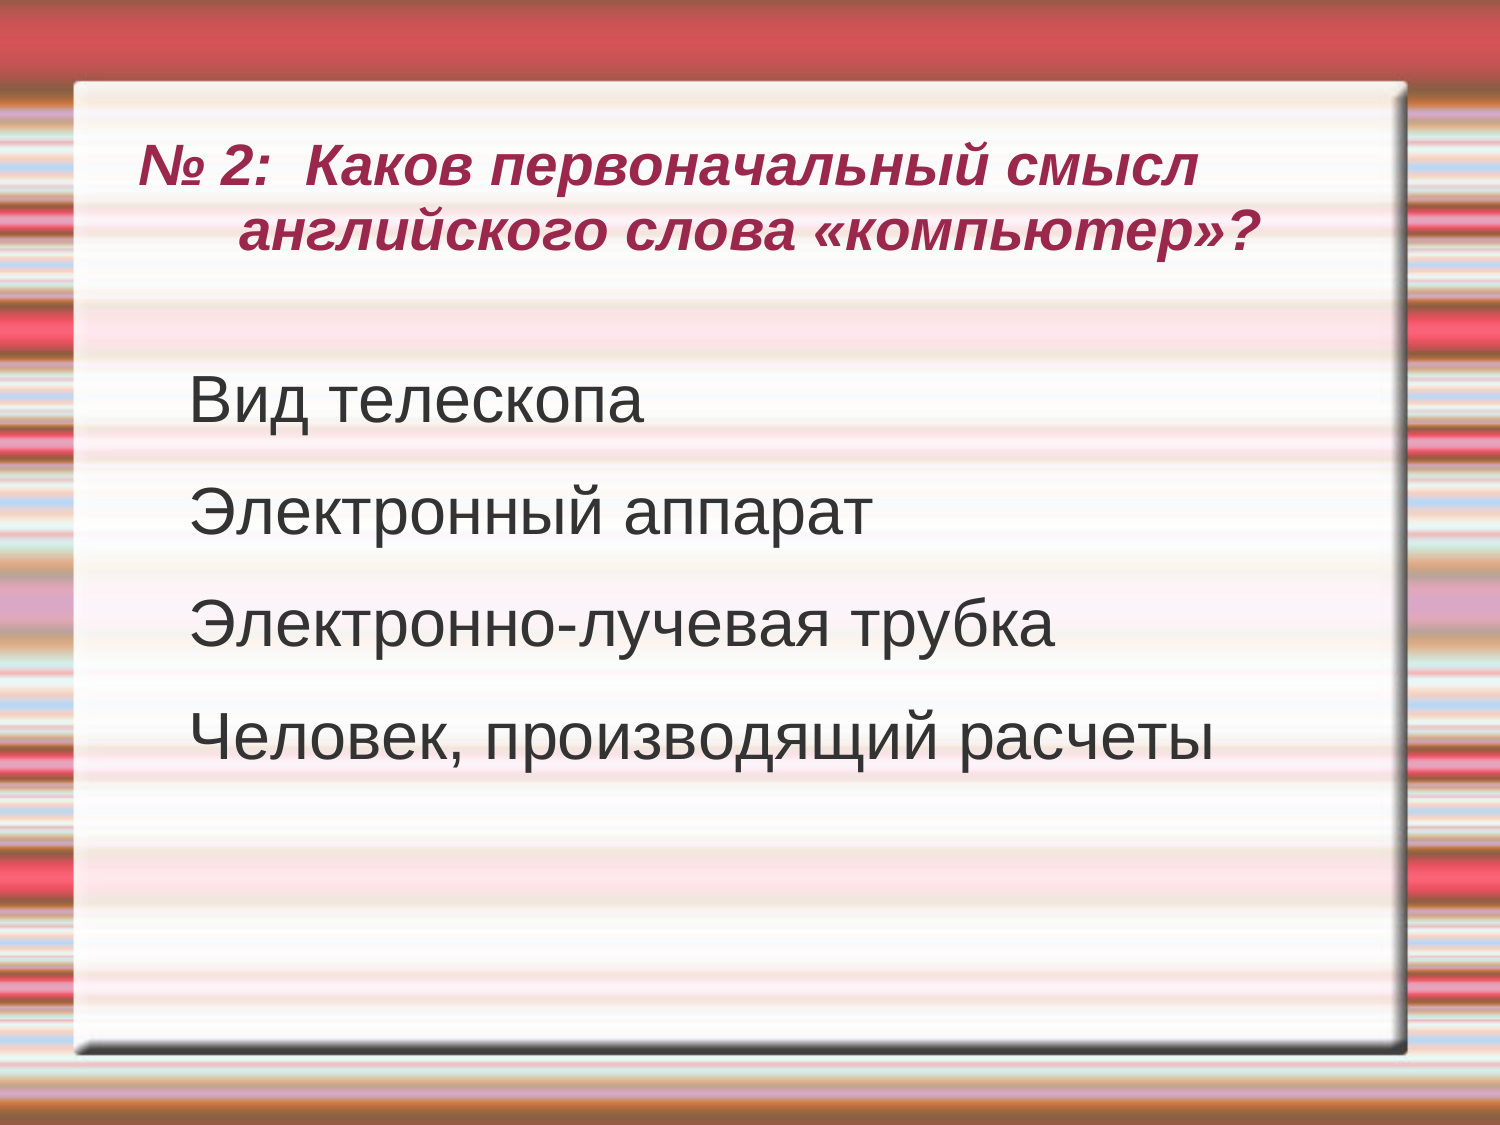

# № 2: Каков первоначальный смысл английского слова «компьютер»?
Вид телескопа
Электронный аппарат
Электронно-лучевая трубка
Человек, производящий расчеты